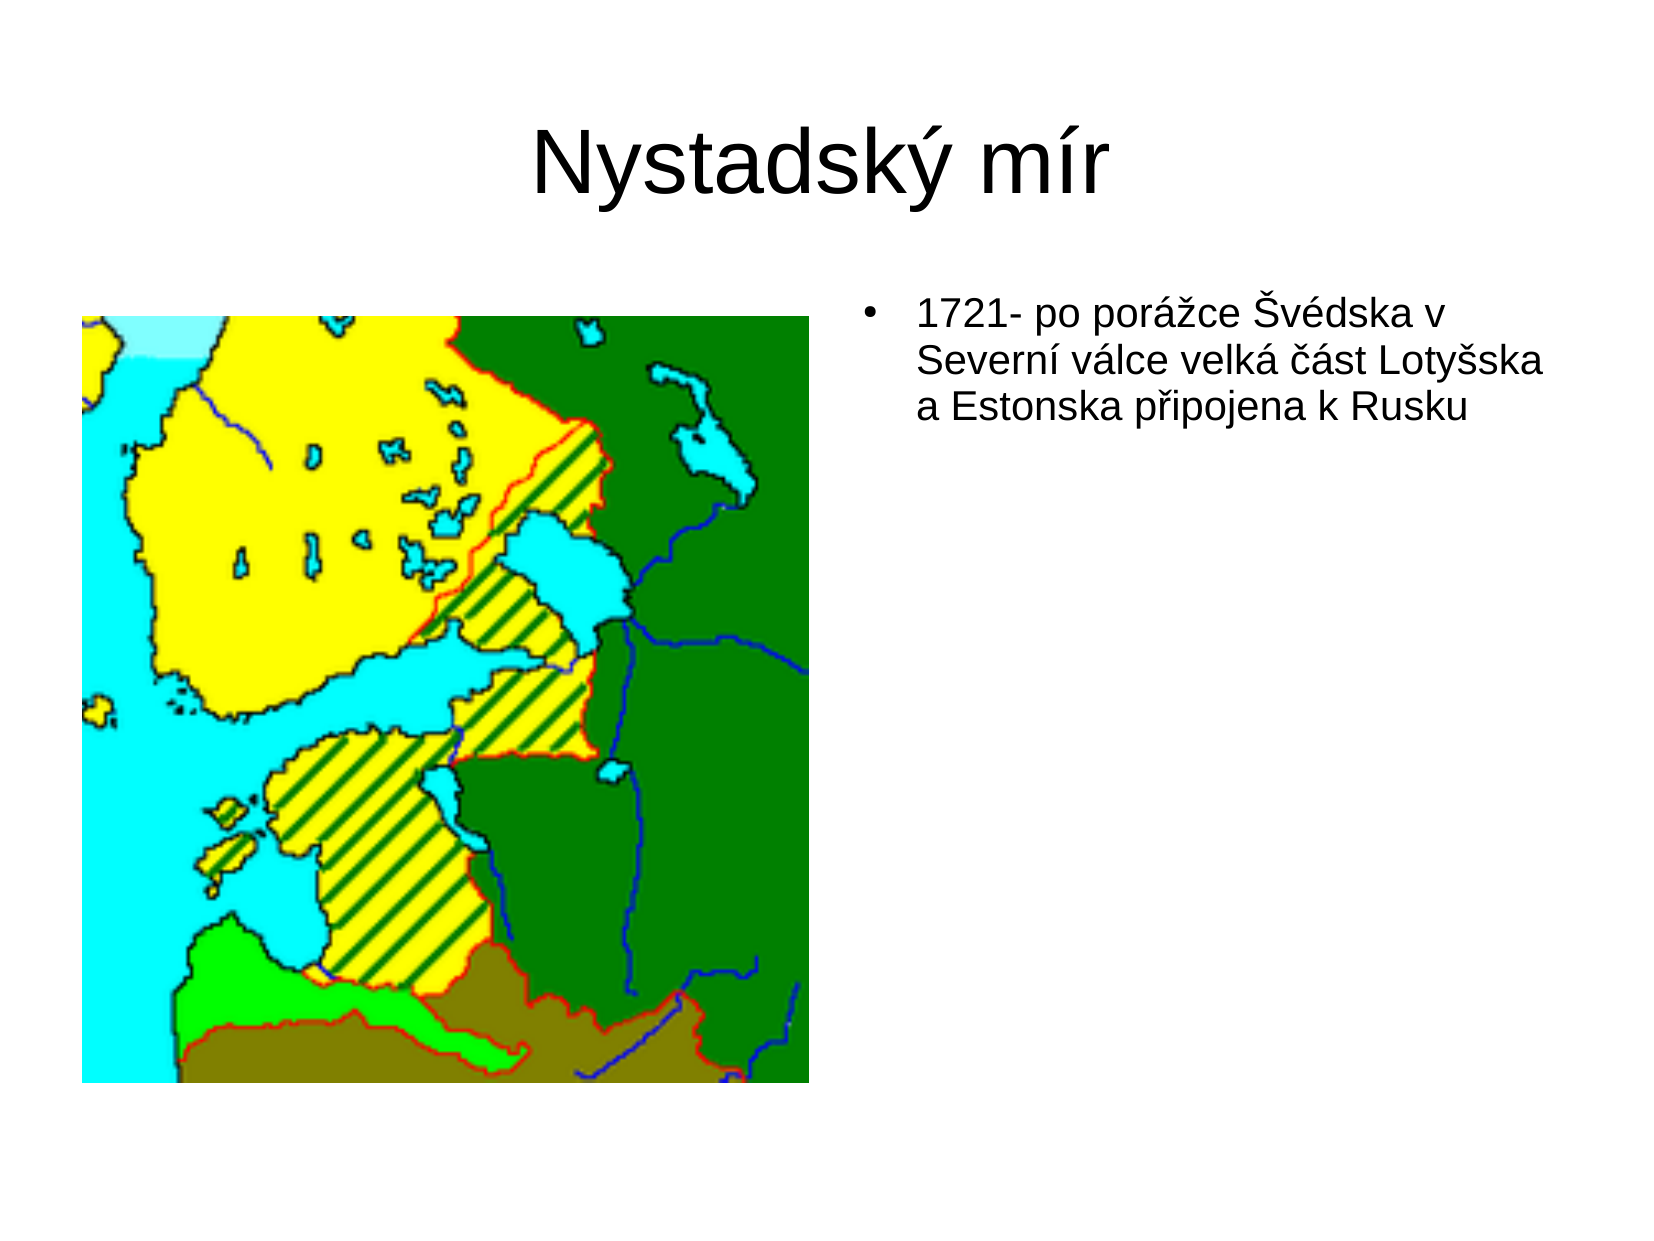

# Nystadský mír
1721- po porážce Švédska v Severní válce velká část Lotyšska a Estonska připojena k Rusku